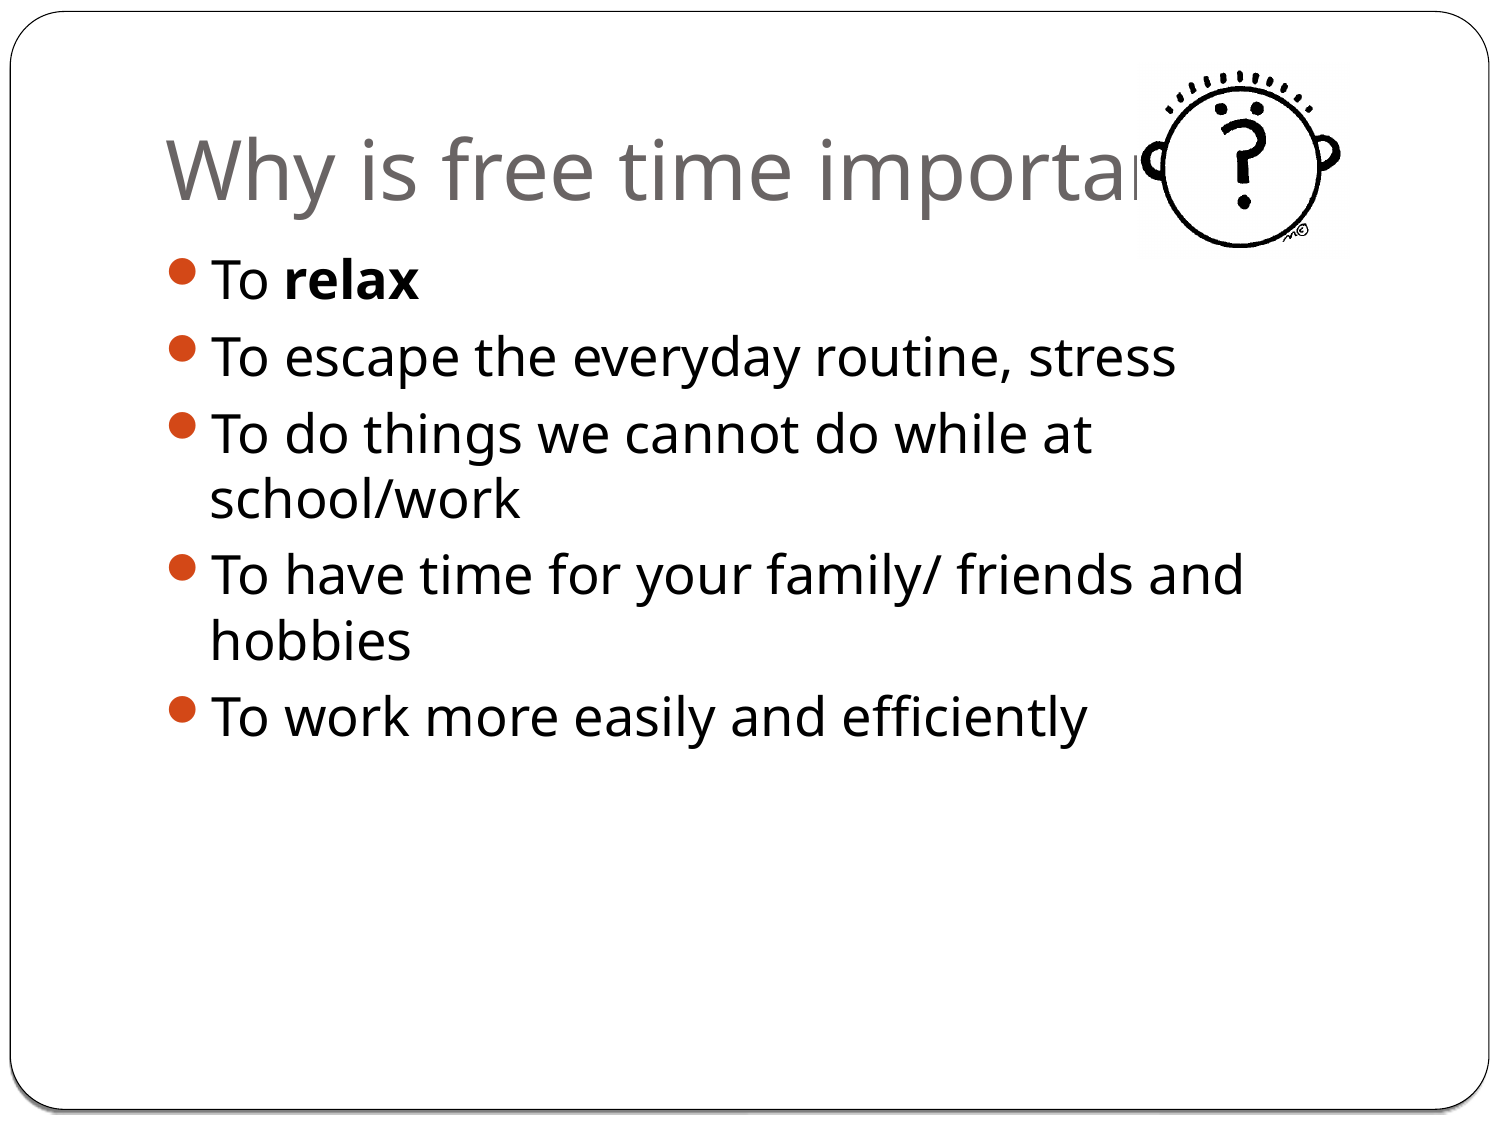

# Why is free time important?
To relax
To escape the everyday routine, stress
To do things we cannot do while at school/work
To have time for your family/ friends and hobbies
To work more easily and efficiently